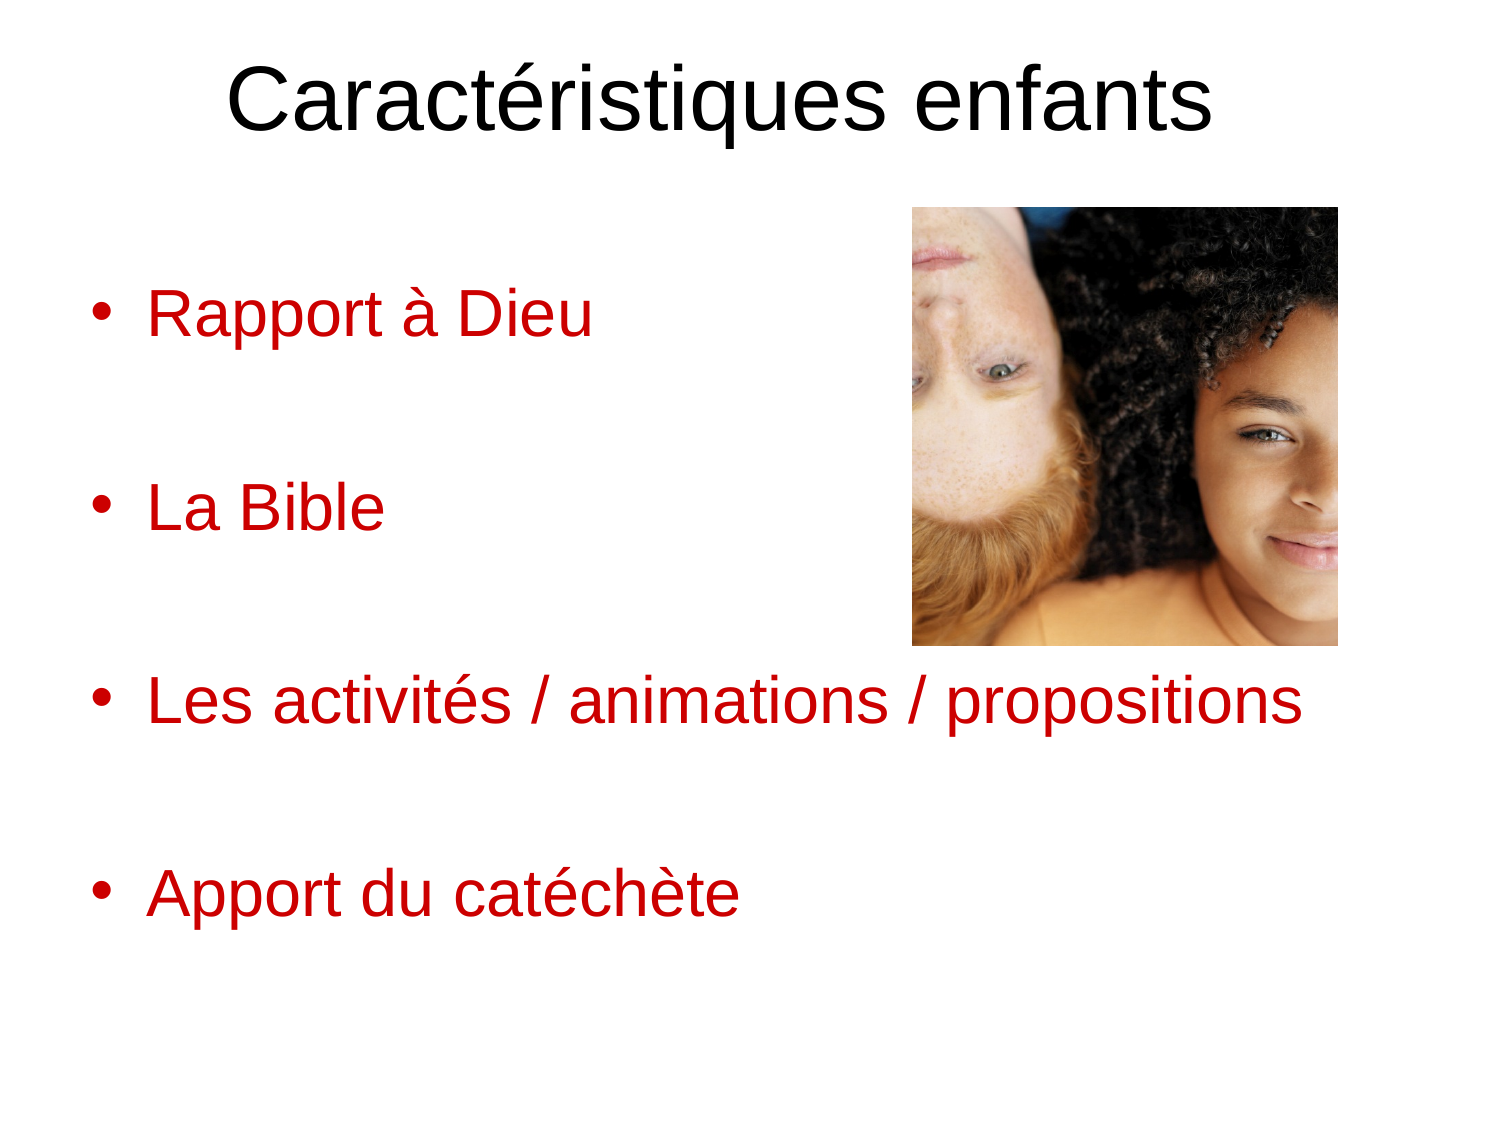

# Caractéristiques enfants
Rapport à Dieu
La Bible
Les activités / animations / propositions
Apport du catéchète